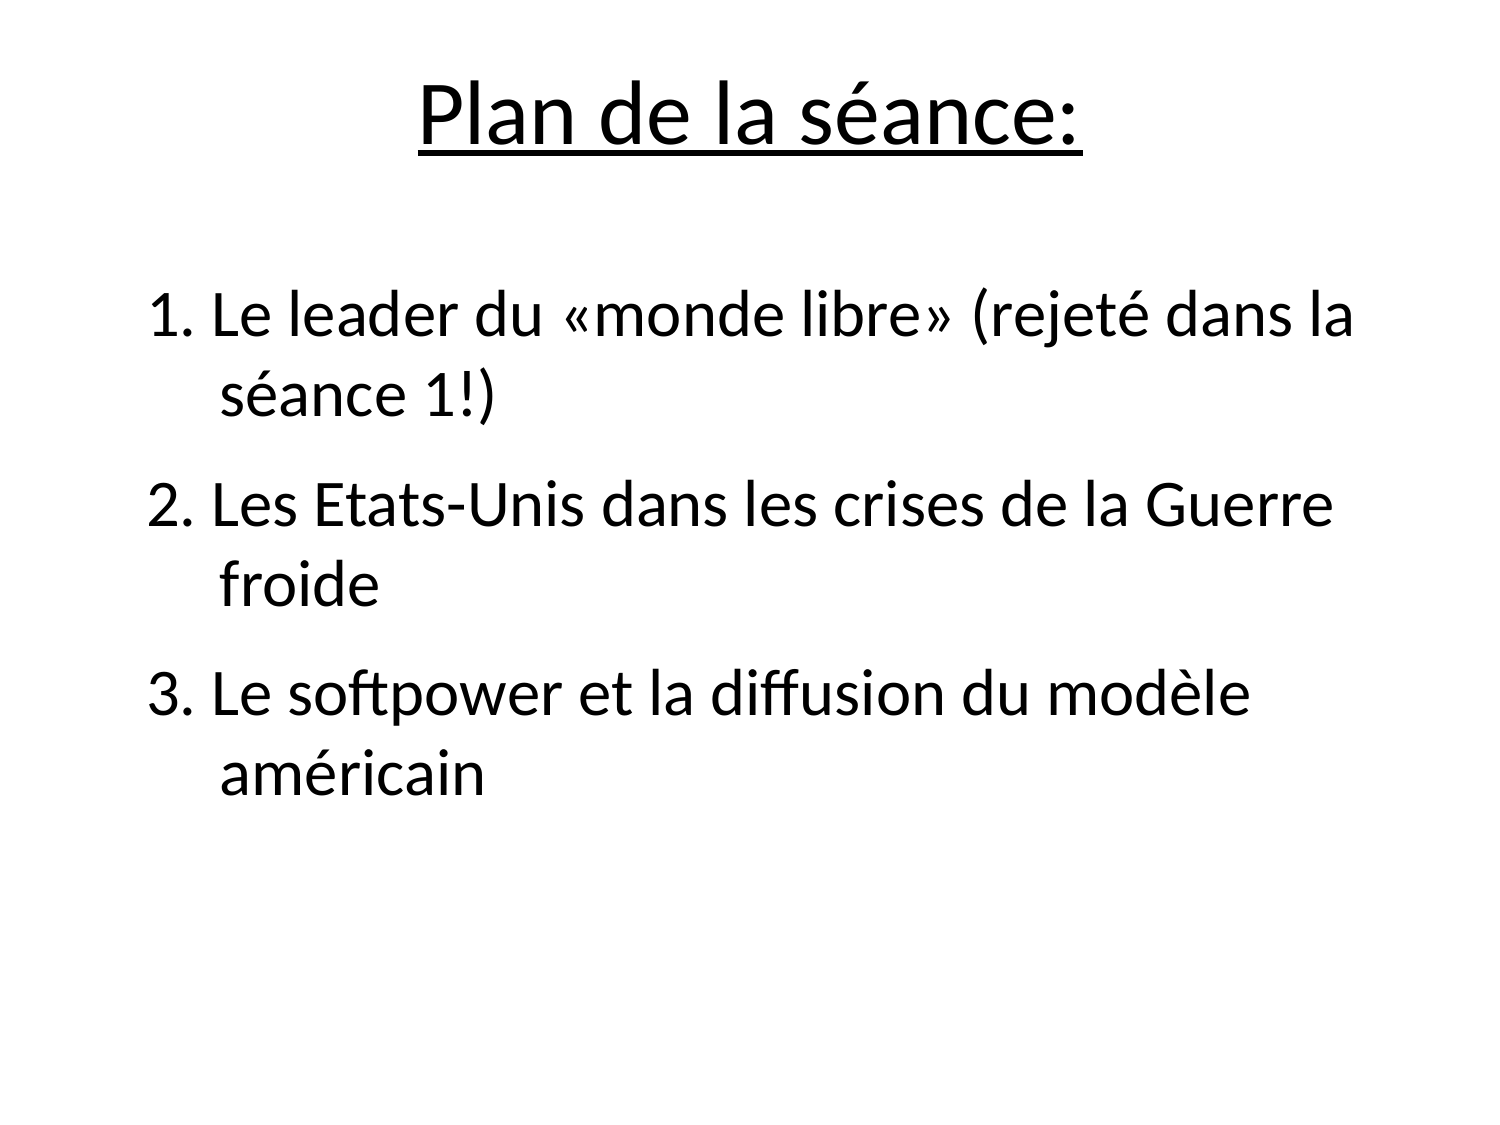

# Plan de la séance:
1. Le leader du «monde libre» (rejeté dans la 		séance 1!)
2. Les Etats-Unis dans les crises de la Guerre 		froide
3. Le softpower et la diffusion du modèle 			américain